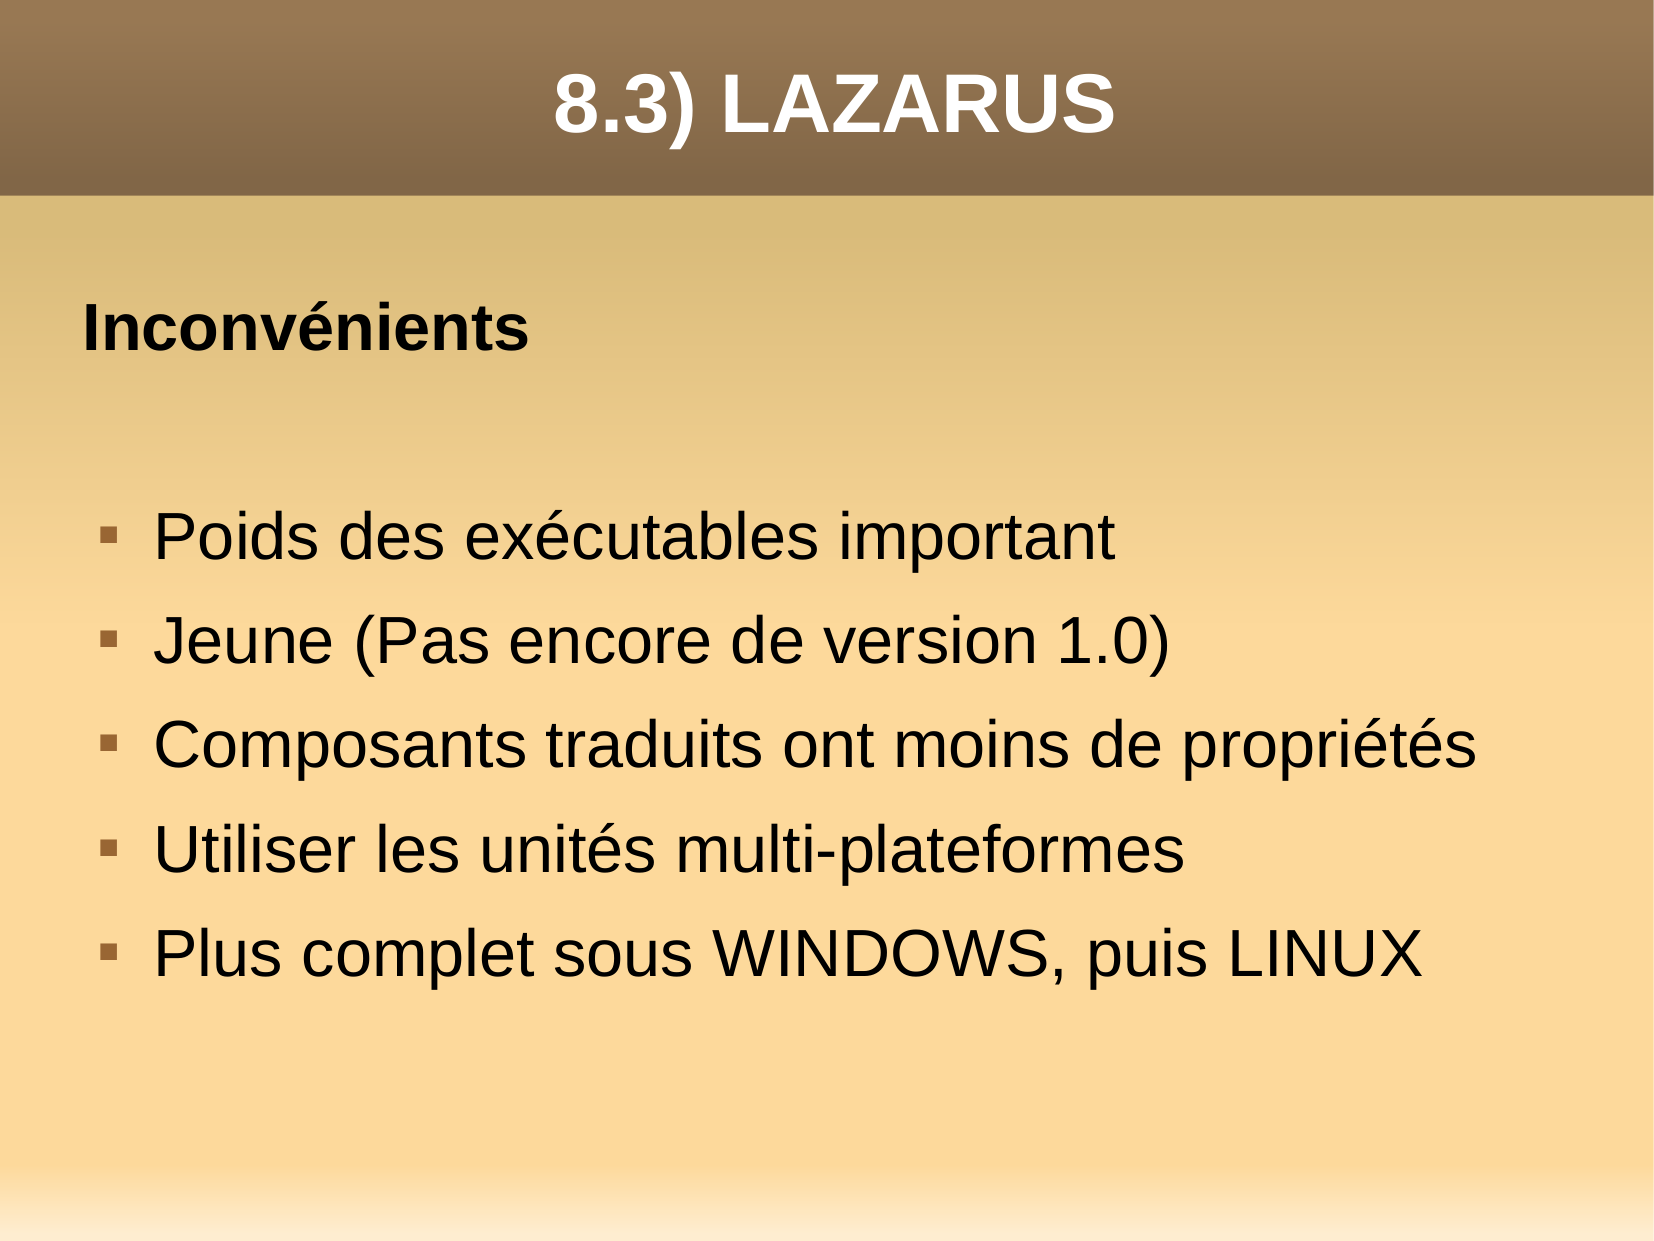

# 8.3) LAZARUS
Inconvénients
Poids des exécutables important
Jeune (Pas encore de version 1.0)
Composants traduits ont moins de propriétés
Utiliser les unités multi-plateformes
Plus complet sous WINDOWS, puis LINUX